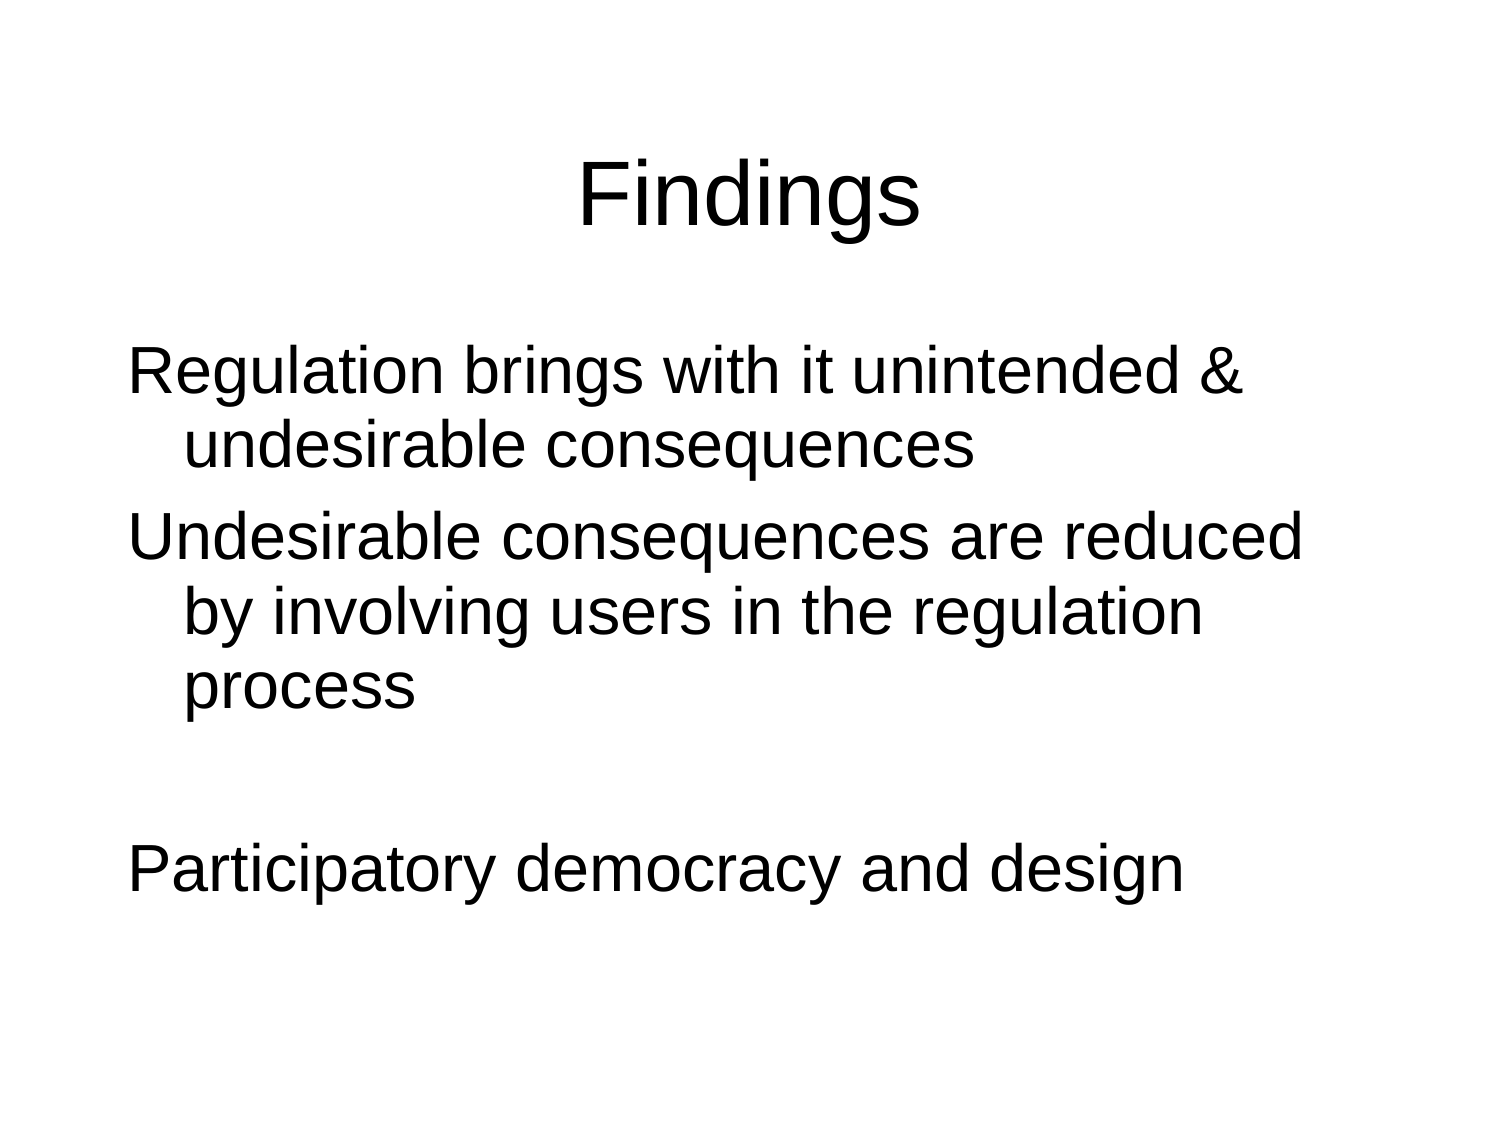

# Findings
Regulation brings with it unintended & undesirable consequences
Undesirable consequences are reduced by involving users in the regulation process
Participatory democracy and design